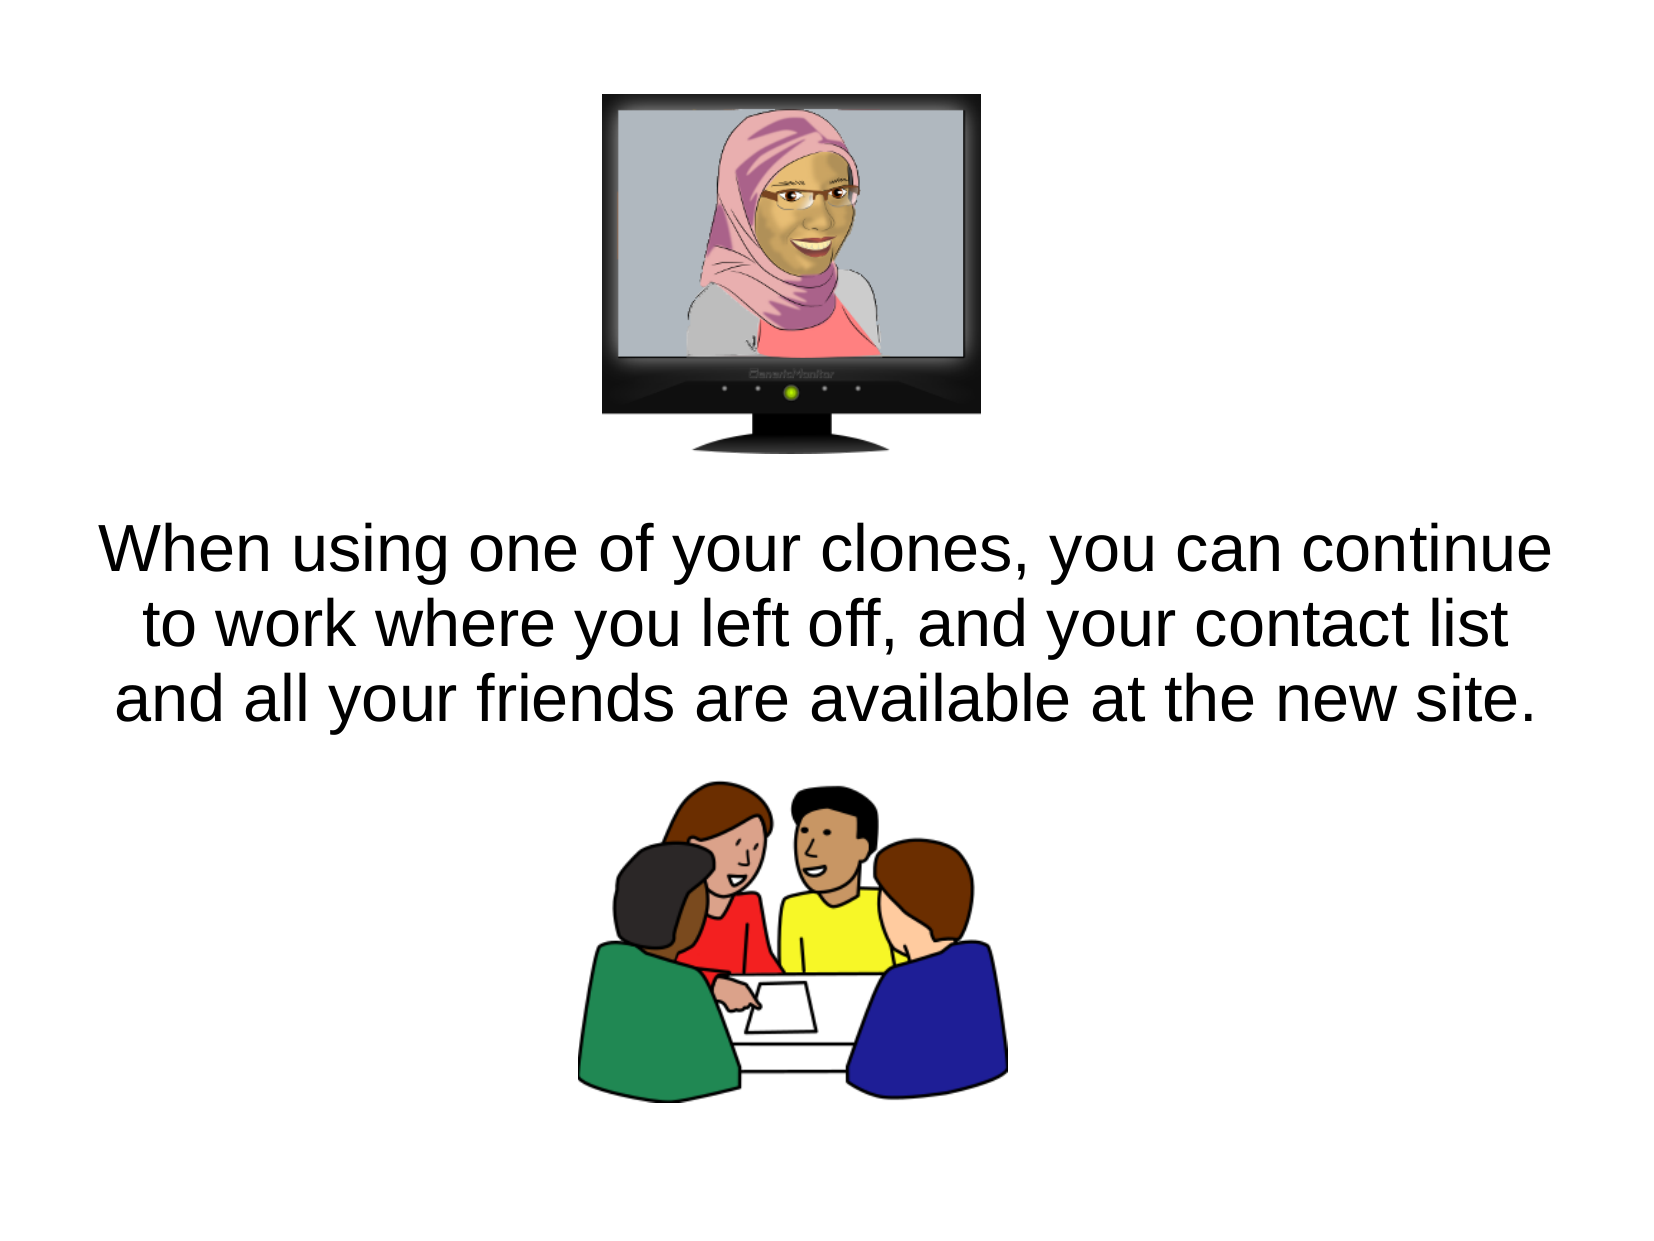

# When using one of your clones, you can continue to work where you left off, and your contact list and all your friends are available at the new site.